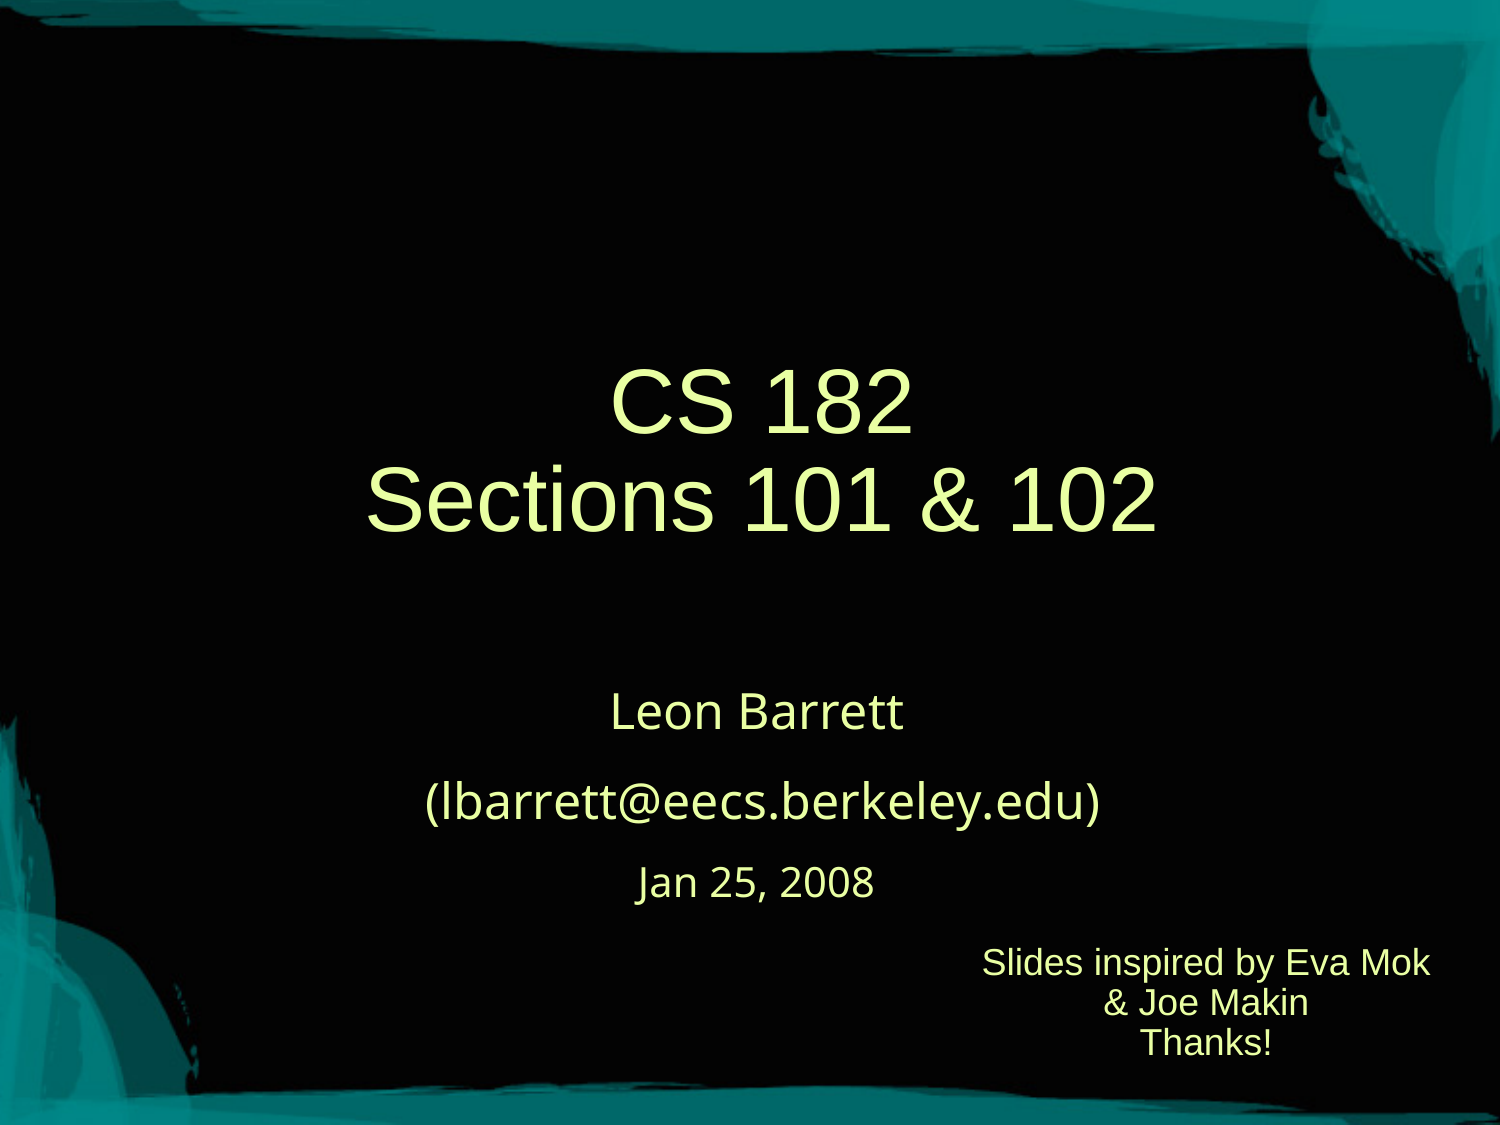

# CS 182 Sections 101 & 102
Leon Barrett
 (lbarrett@eecs.berkeley.edu)
Jan 25, 2008
Slides inspired by Eva Mok & Joe Makin
Thanks!